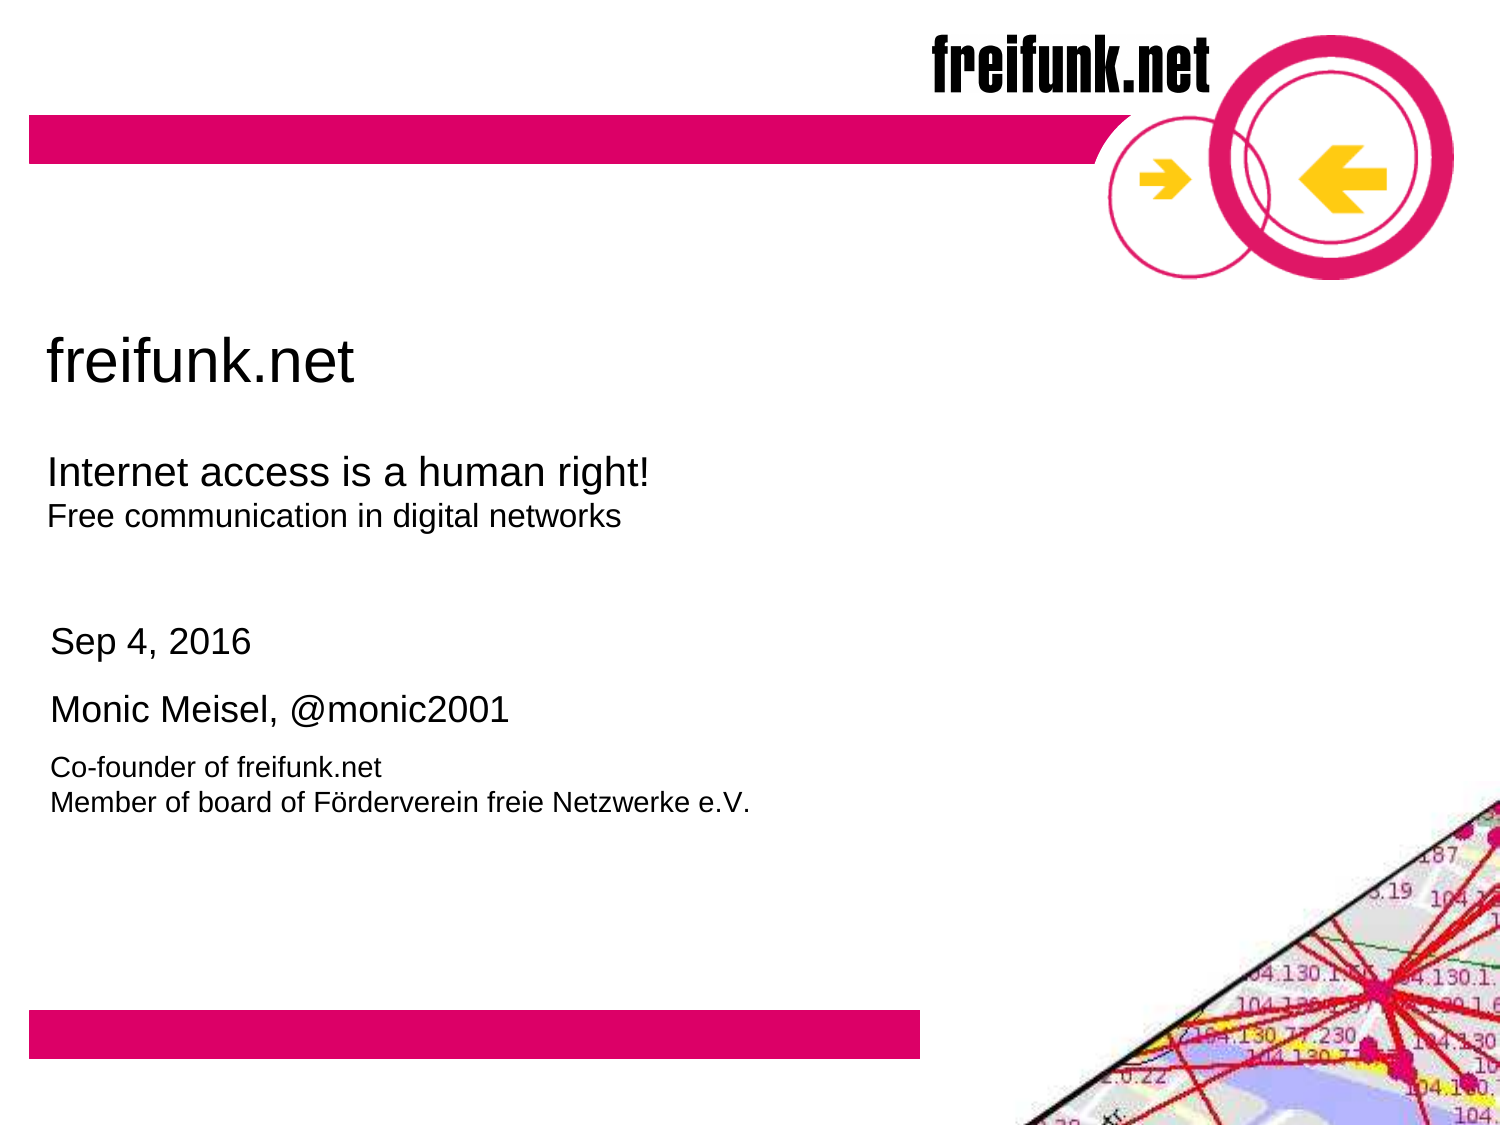

freifunk.net
Internet access is a human right!
Free communication in digital networks
Sep 4, 2016
Monic Meisel, @monic2001
Co-founder of freifunk.net
Member of board of Förderverein freie Netzwerke e.V.